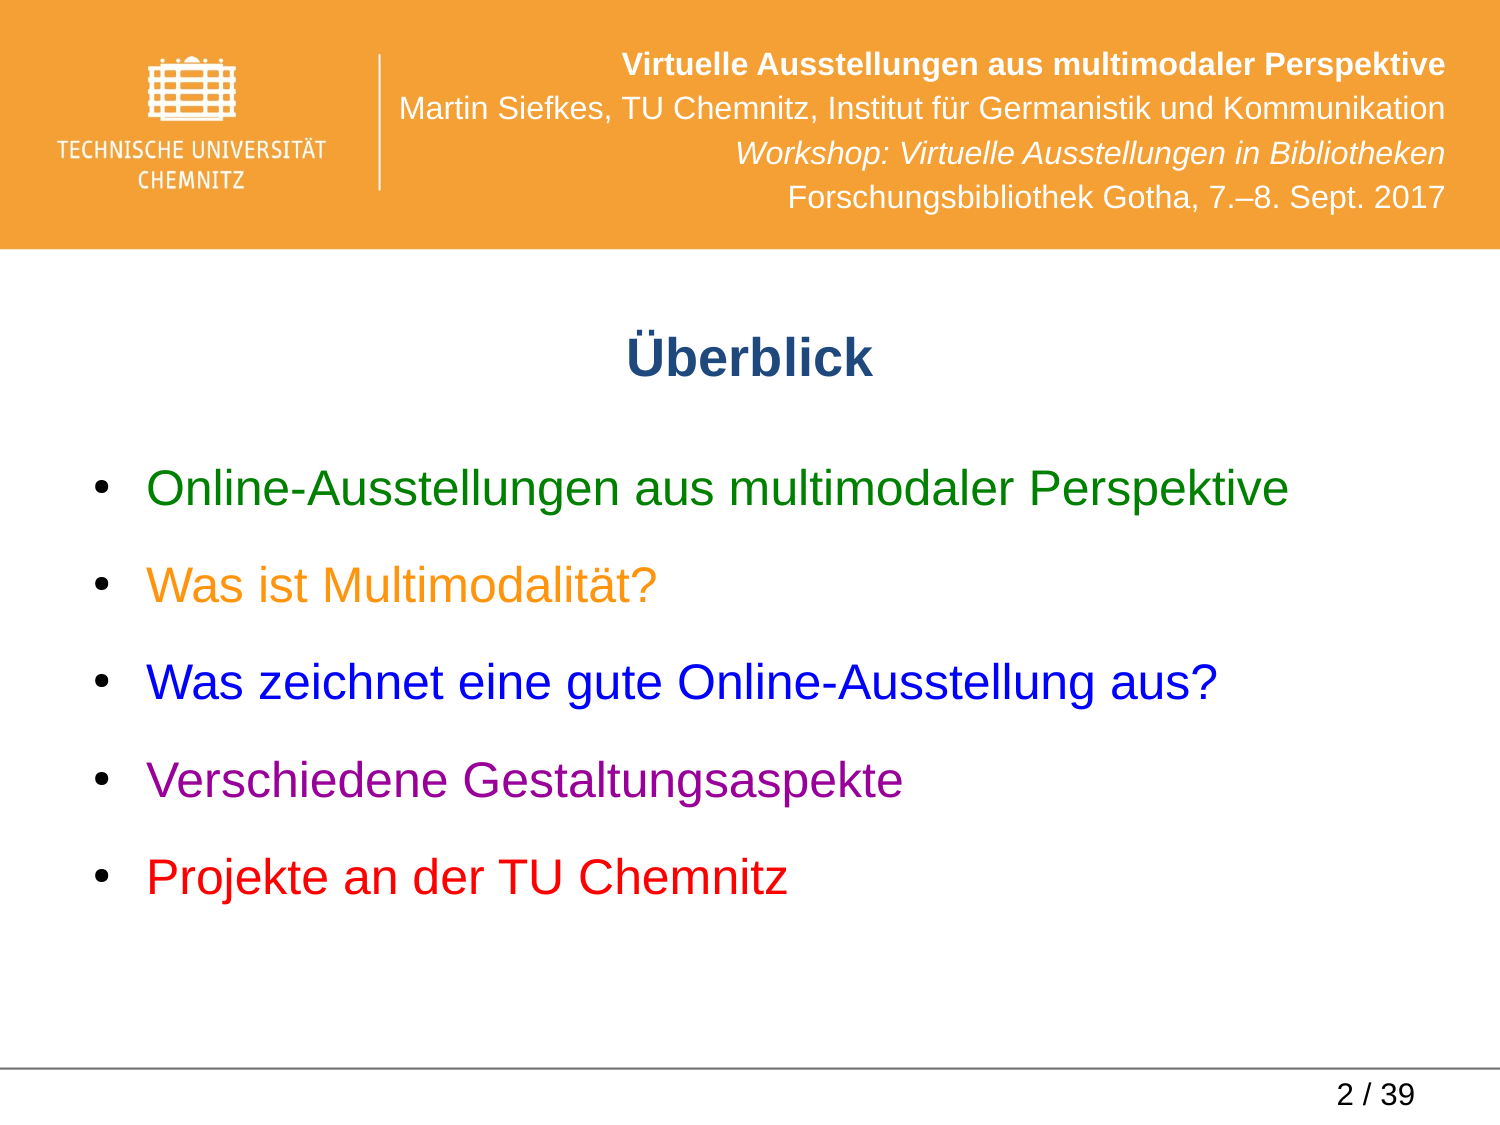

#
Überblick
Online-Ausstellungen aus multimodaler Perspektive
Was ist Multimodalität?
Was zeichnet eine gute Online-Ausstellung aus?
Verschiedene Gestaltungsaspekte
Projekte an der TU Chemnitz